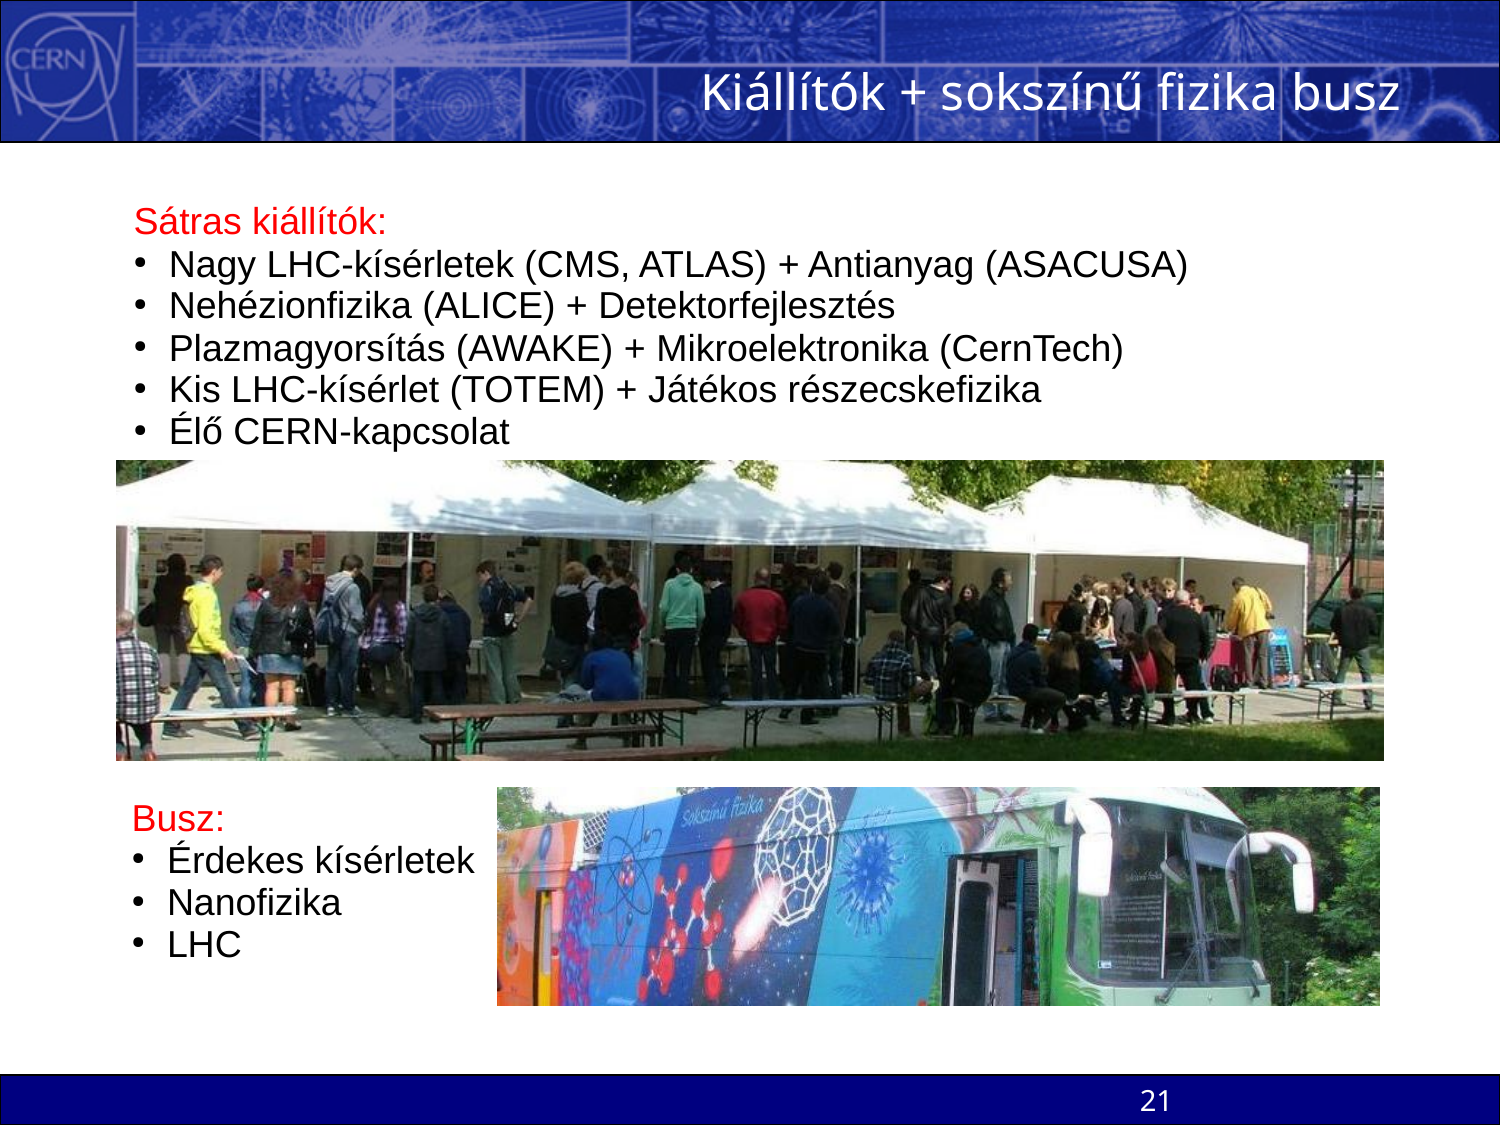

Kiállítók + sokszínű fizika busz
Sátras kiállítók:
Nagy LHC-kísérletek (CMS, ATLAS) + Antianyag (ASACUSA)
Nehézionfizika (ALICE) + Detektorfejlesztés
Plazmagyorsítás (AWAKE) + Mikroelektronika (CernTech)
Kis LHC-kísérlet (TOTEM) + Játékos részecskefizika
Élő CERN-kapcsolat
Busz:
Érdekes kísérletek
Nanofizika
LHC